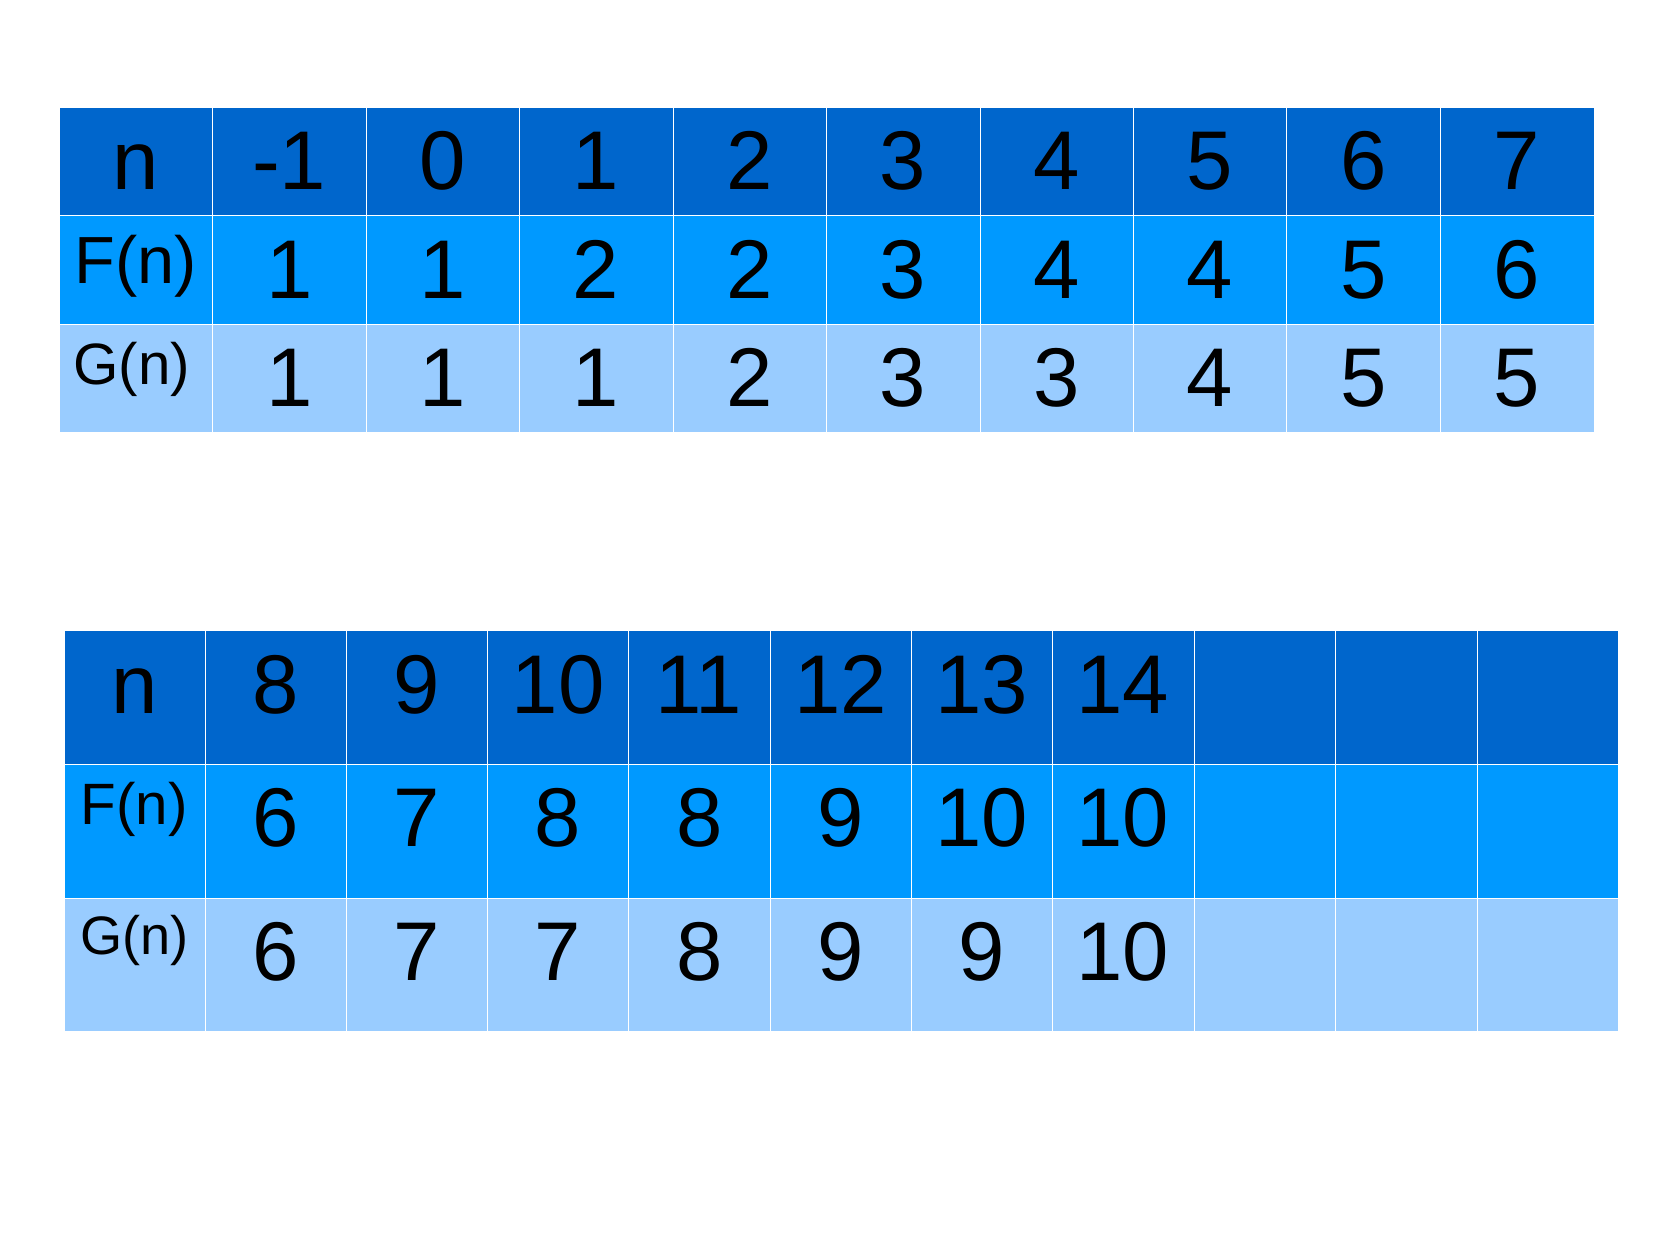

| n | -1 | 0 | 1 | 2 | 3 | 4 | 5 | 6 | 7 |
| --- | --- | --- | --- | --- | --- | --- | --- | --- | --- |
| F(n) | 1 | 1 | 2 | 2 | 3 | 4 | 4 | 5 | 6 |
| G(n) | 1 | 1 | 1 | 2 | 3 | 3 | 4 | 5 | 5 |
| n | 8 | 9 | 10 | 11 | 12 | 13 | 14 | | | |
| --- | --- | --- | --- | --- | --- | --- | --- | --- | --- | --- |
| F(n) | 6 | 7 | 8 | 8 | 9 | 10 | 10 | | | |
| G(n) | 6 | 7 | 7 | 8 | 9 | 9 | 10 | | | |